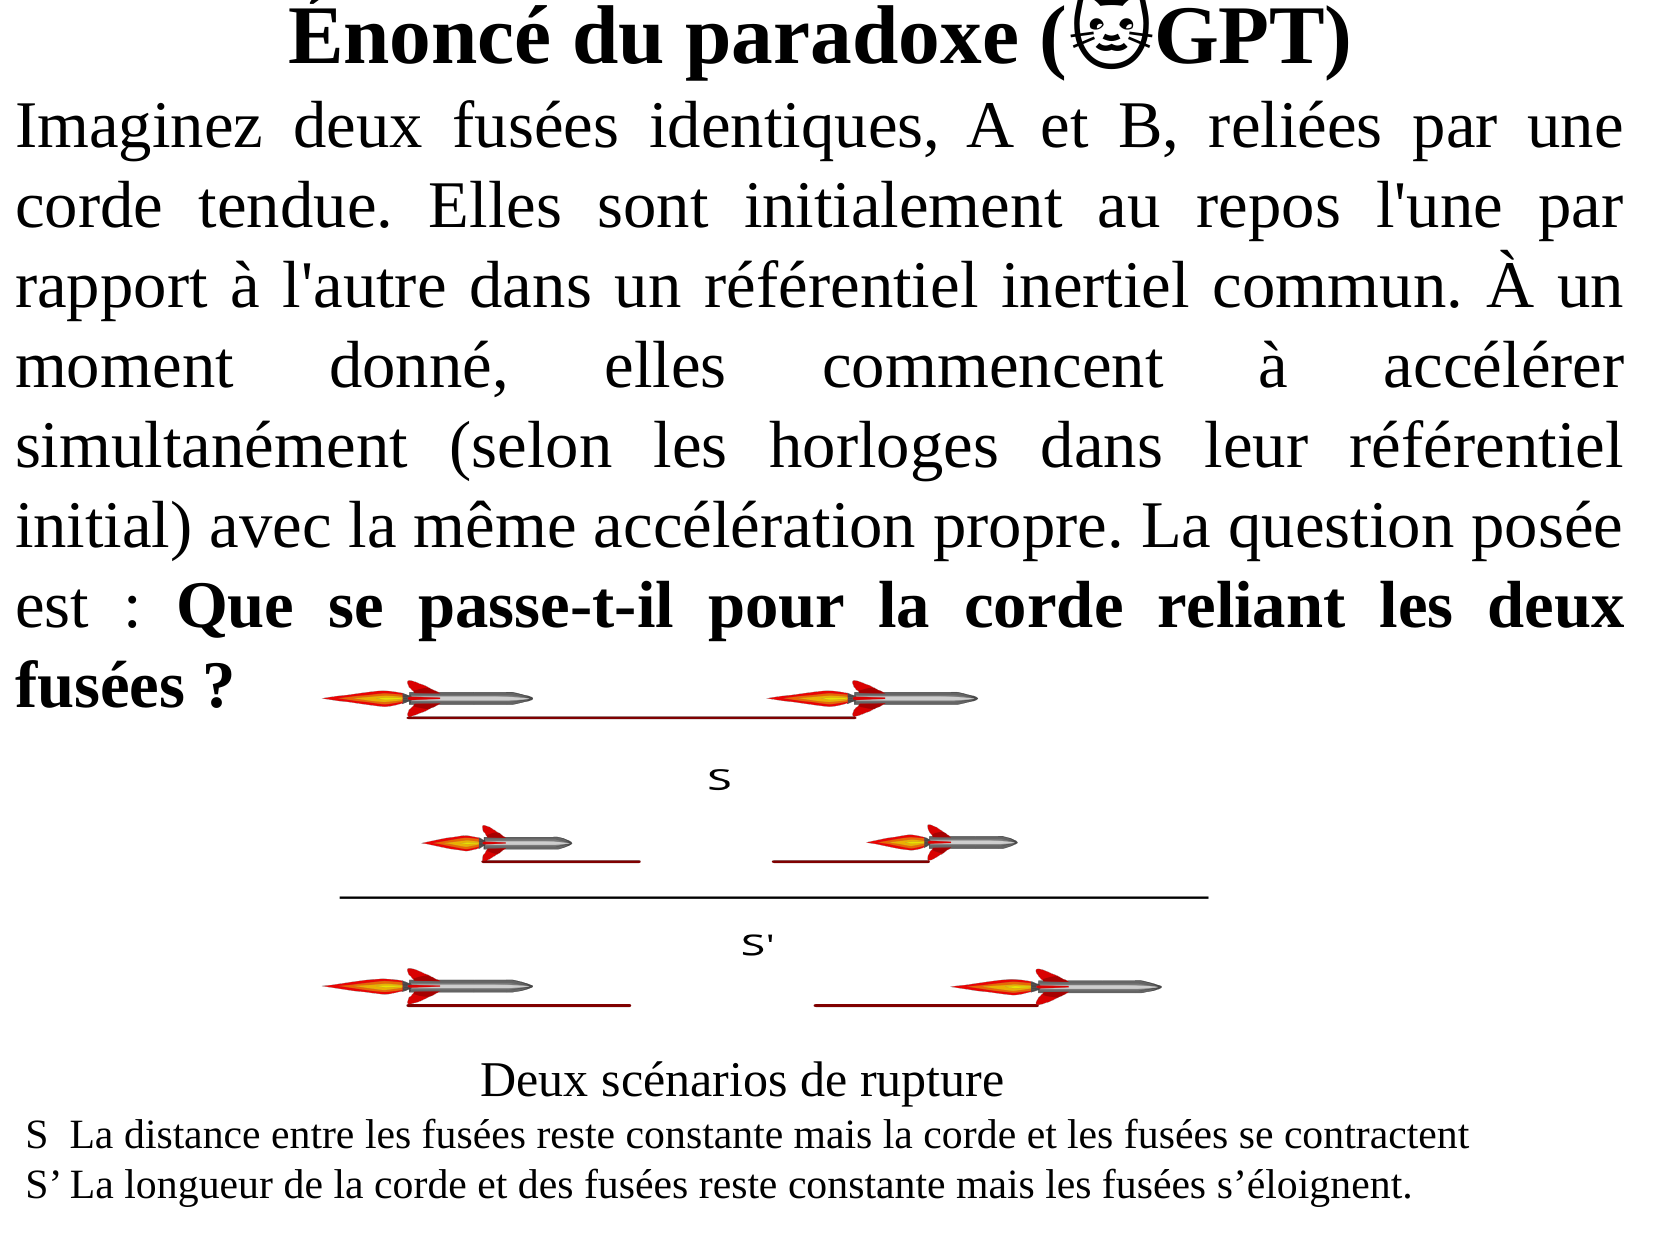

Énoncé du paradoxe (🐱GPT)
Imaginez deux fusées identiques, A et B, reliées par une corde tendue. Elles sont initialement au repos l'une par rapport à l'autre dans un référentiel inertiel commun. À un moment donné, elles commencent à accélérer simultanément (selon les horloges dans leur référentiel initial) avec la même accélération propre. La question posée est : Que se passe-t-il pour la corde reliant les deux fusées ?
Deux scénarios de rupture
 S La distance entre les fusées reste constante mais la corde et les fusées se contractent
 S’ La longueur de la corde et des fusées reste constante mais les fusées s’éloignent.